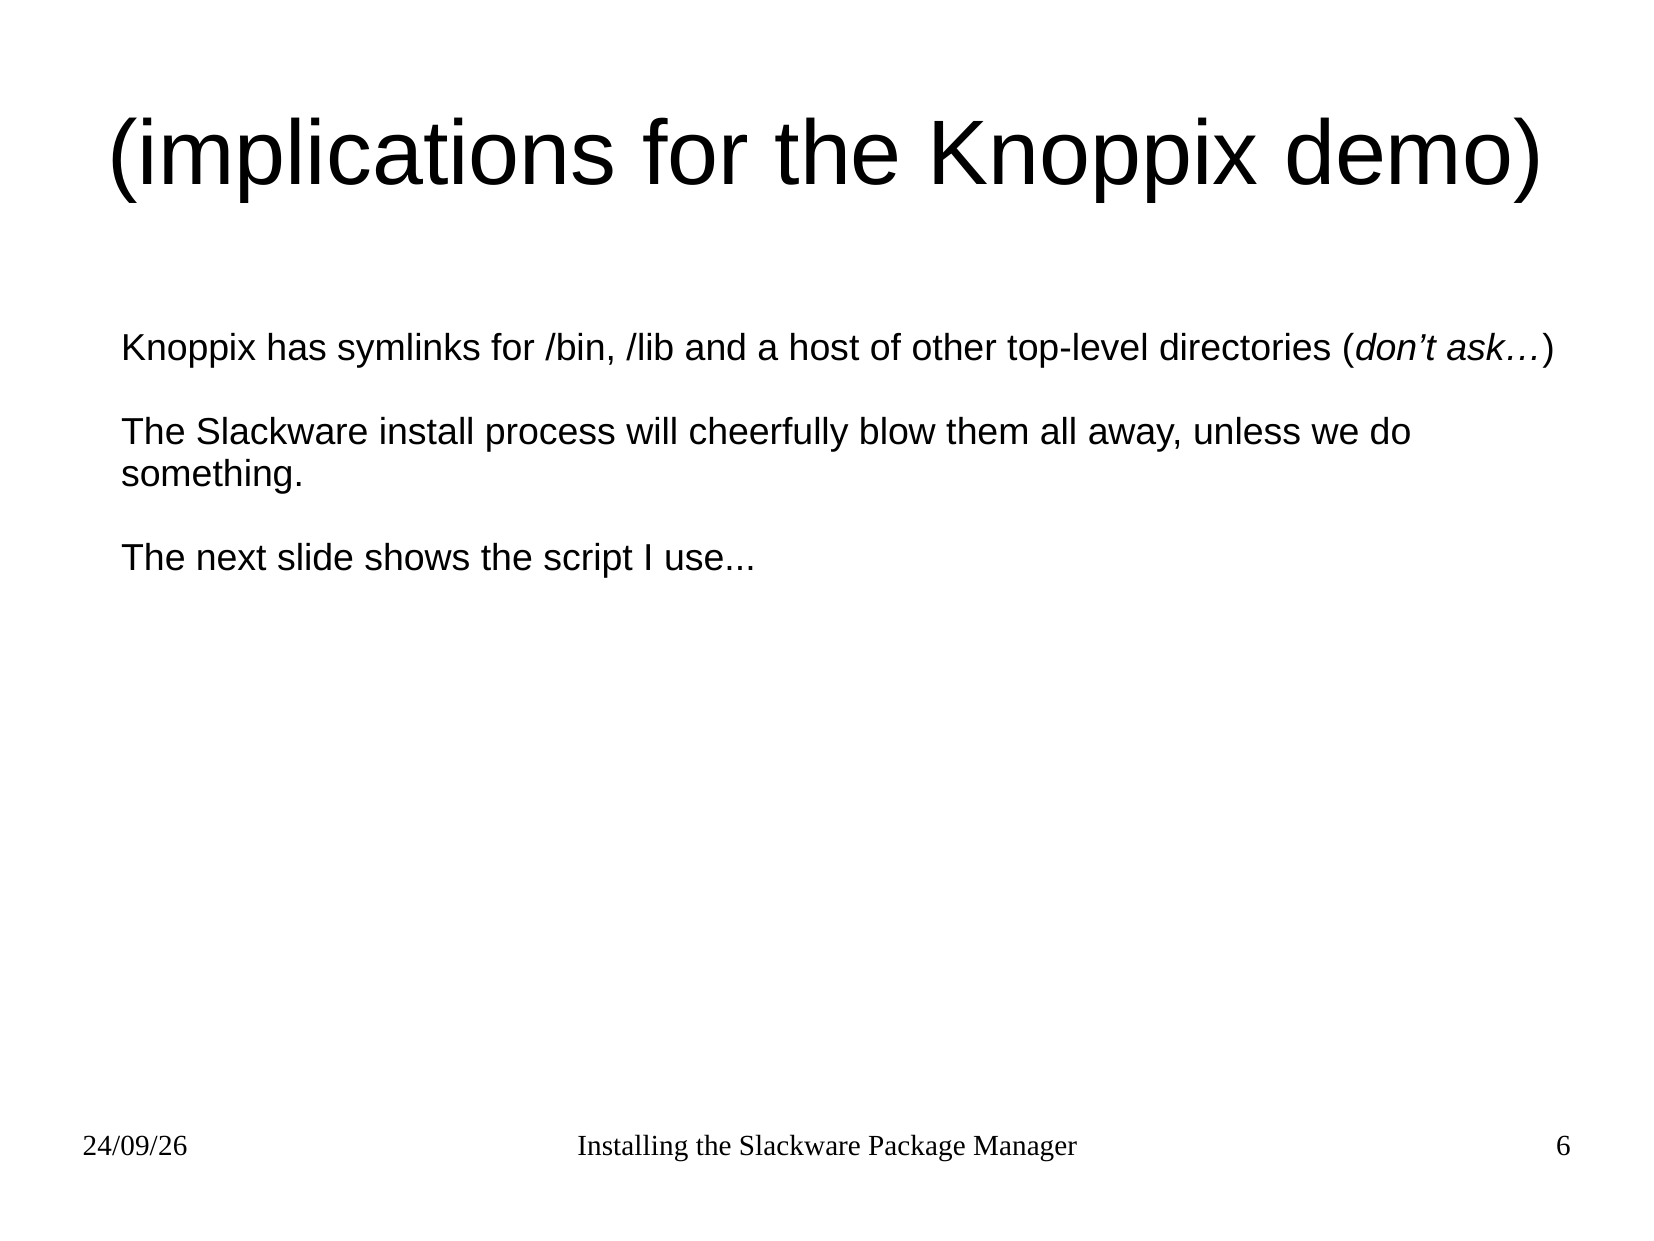

# (implications for the Knoppix demo)
Knoppix has symlinks for /bin, /lib and a host of other top-level directories (don’t ask…)
The Slackware install process will cheerfully blow them all away, unless we do something.
The next slide shows the script I use...
Installing the Slackware Package Manager
6